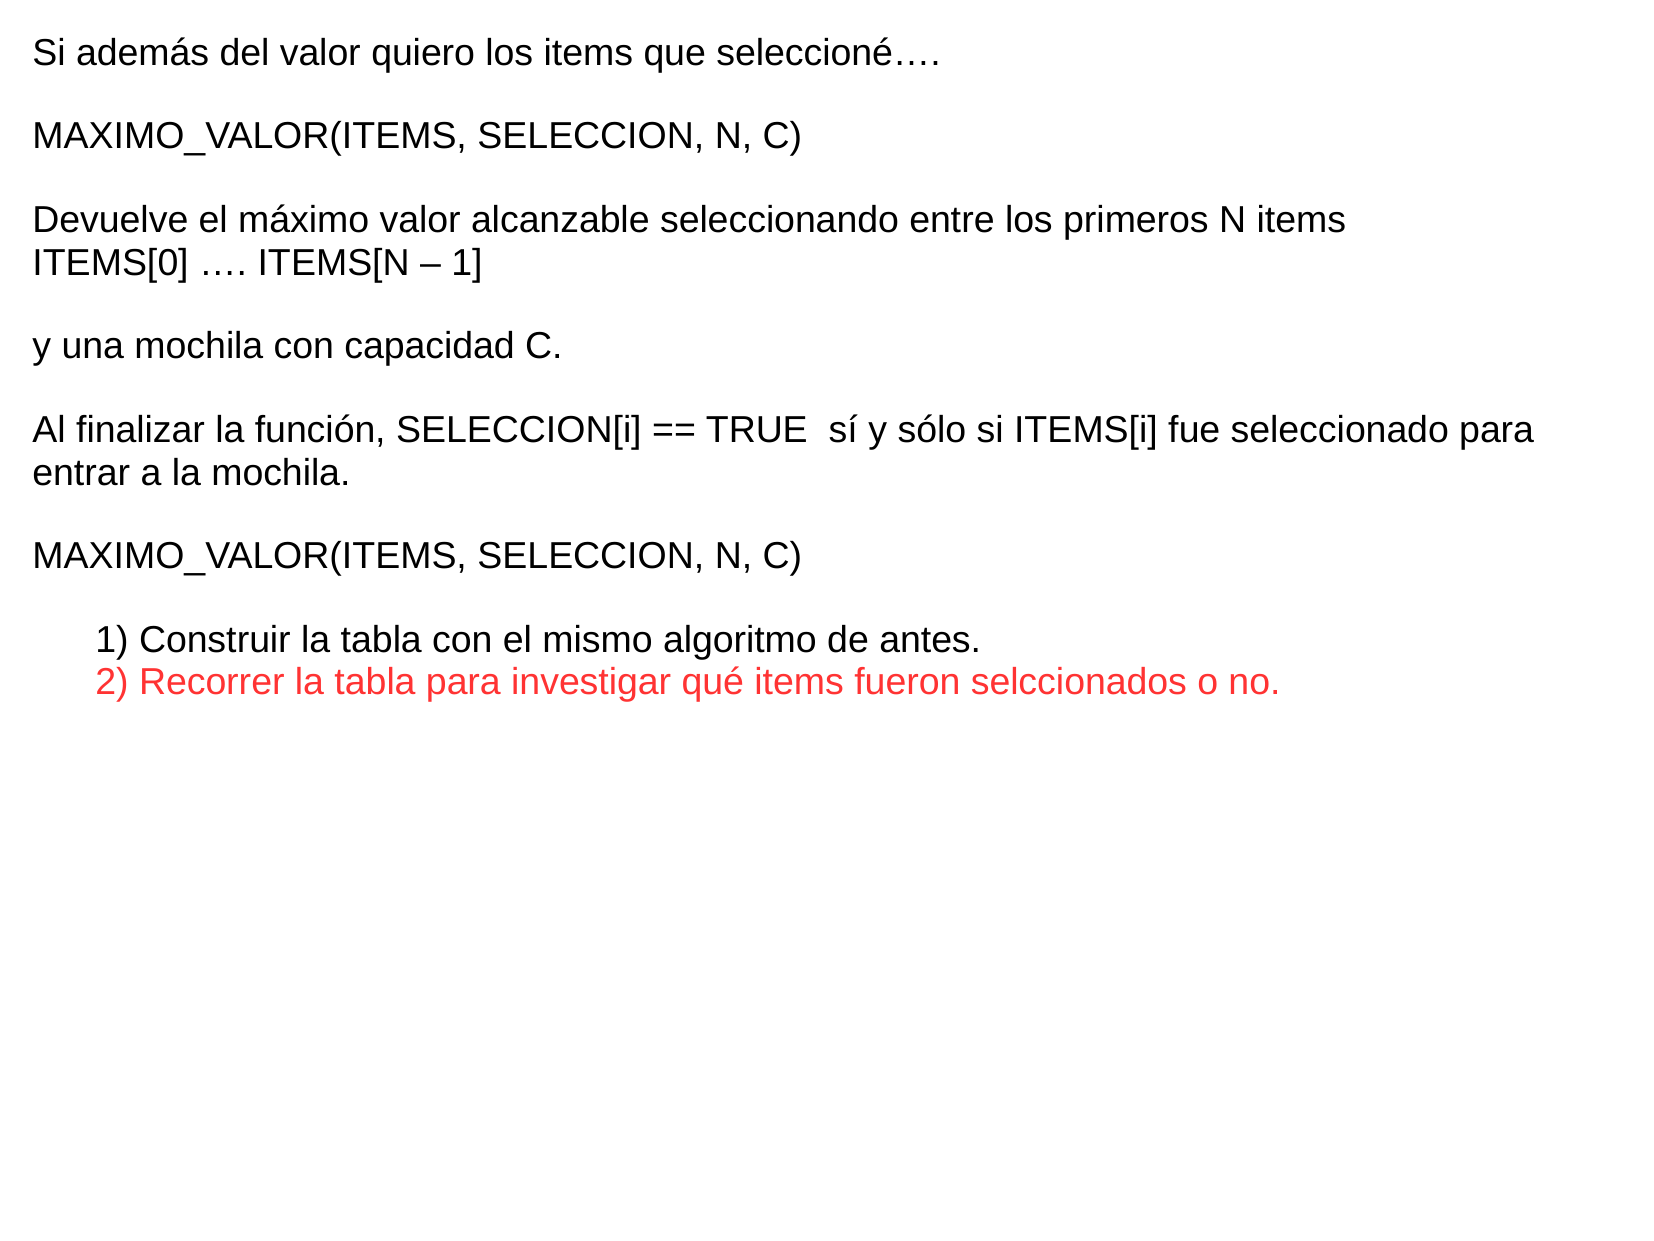

Si además del valor quiero los items que seleccioné….
MAXIMO_VALOR(ITEMS, SELECCION, N, C)
Devuelve el máximo valor alcanzable seleccionando entre los primeros N items
ITEMS[0] …. ITEMS[N – 1]
y una mochila con capacidad C.
Al finalizar la función, SELECCION[i] == TRUE sí y sólo si ITEMS[i] fue seleccionado para entrar a la mochila.
MAXIMO_VALOR(ITEMS, SELECCION, N, C)
 1) Construir la tabla con el mismo algoritmo de antes.
 2) Recorrer la tabla para investigar qué items fueron selccionados o no.